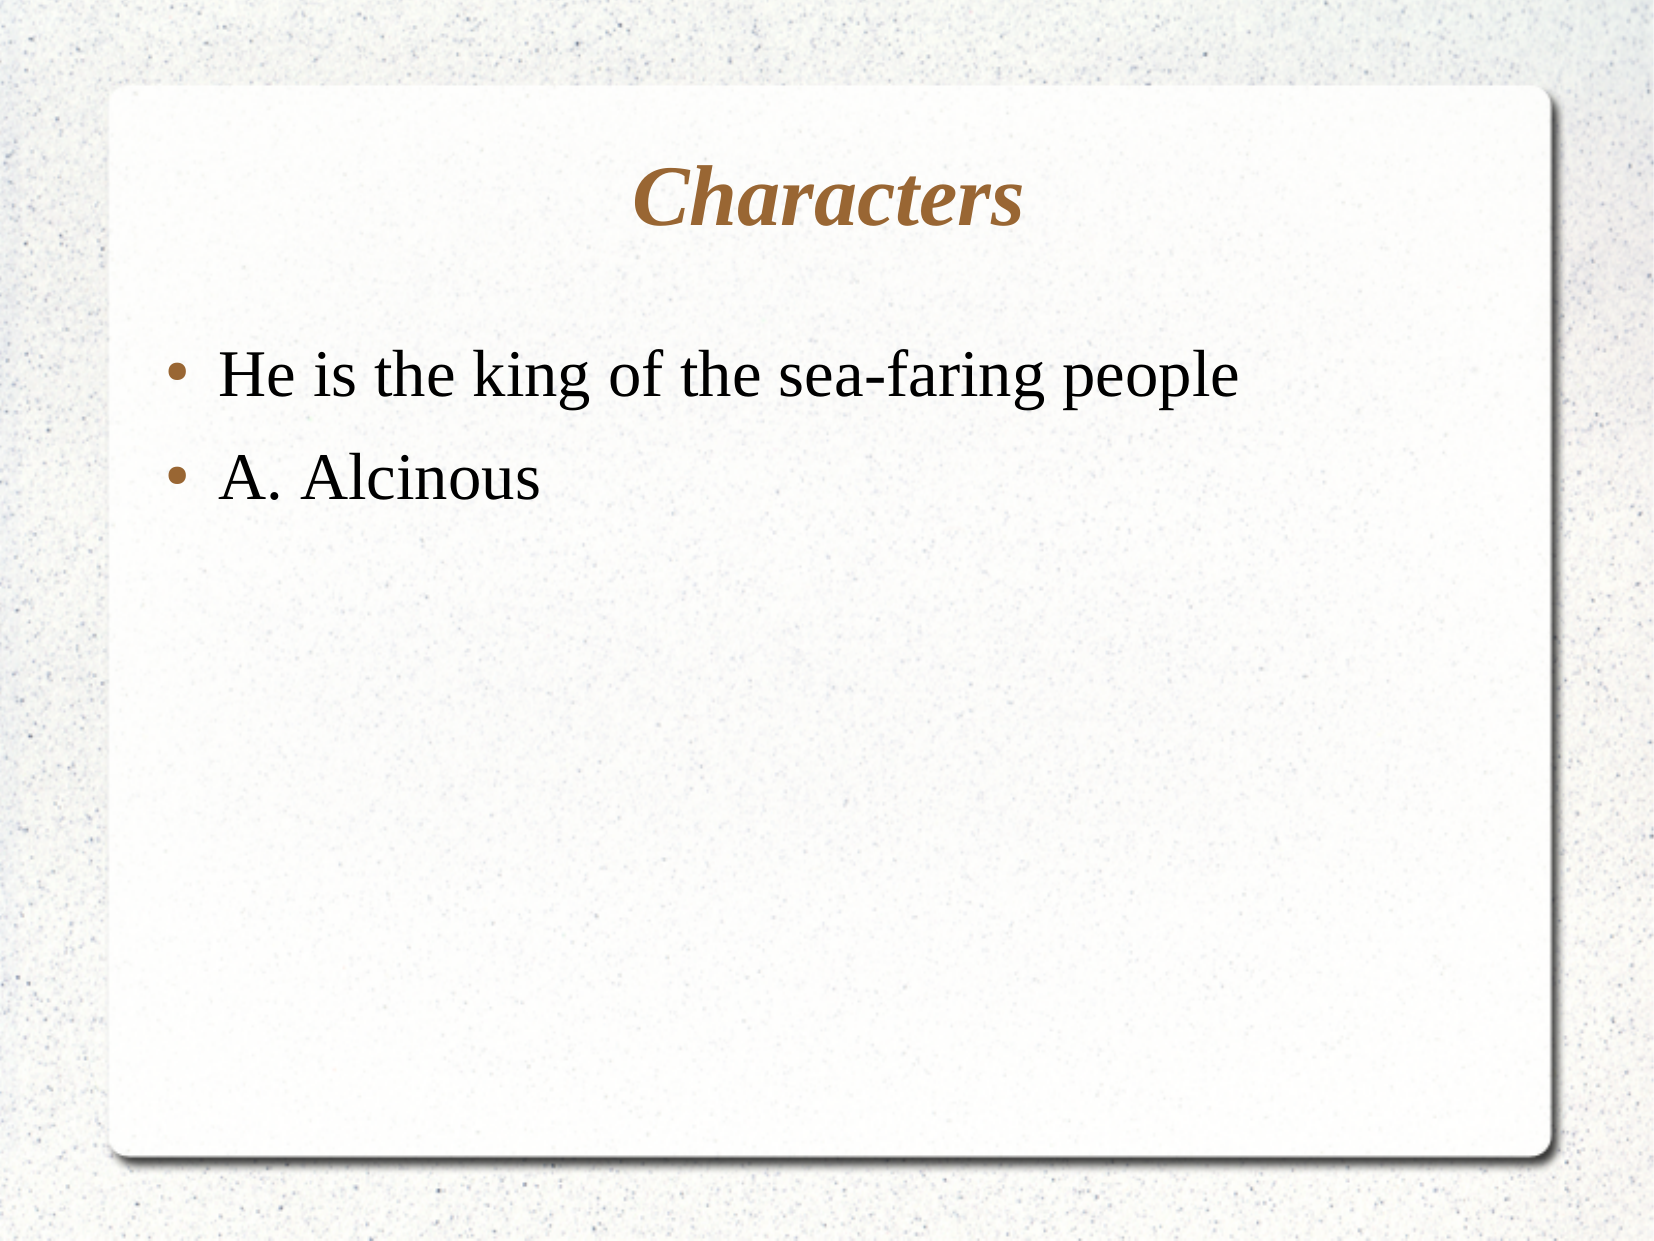

# Characters
He is the king of the sea-faring people
A. Alcinous